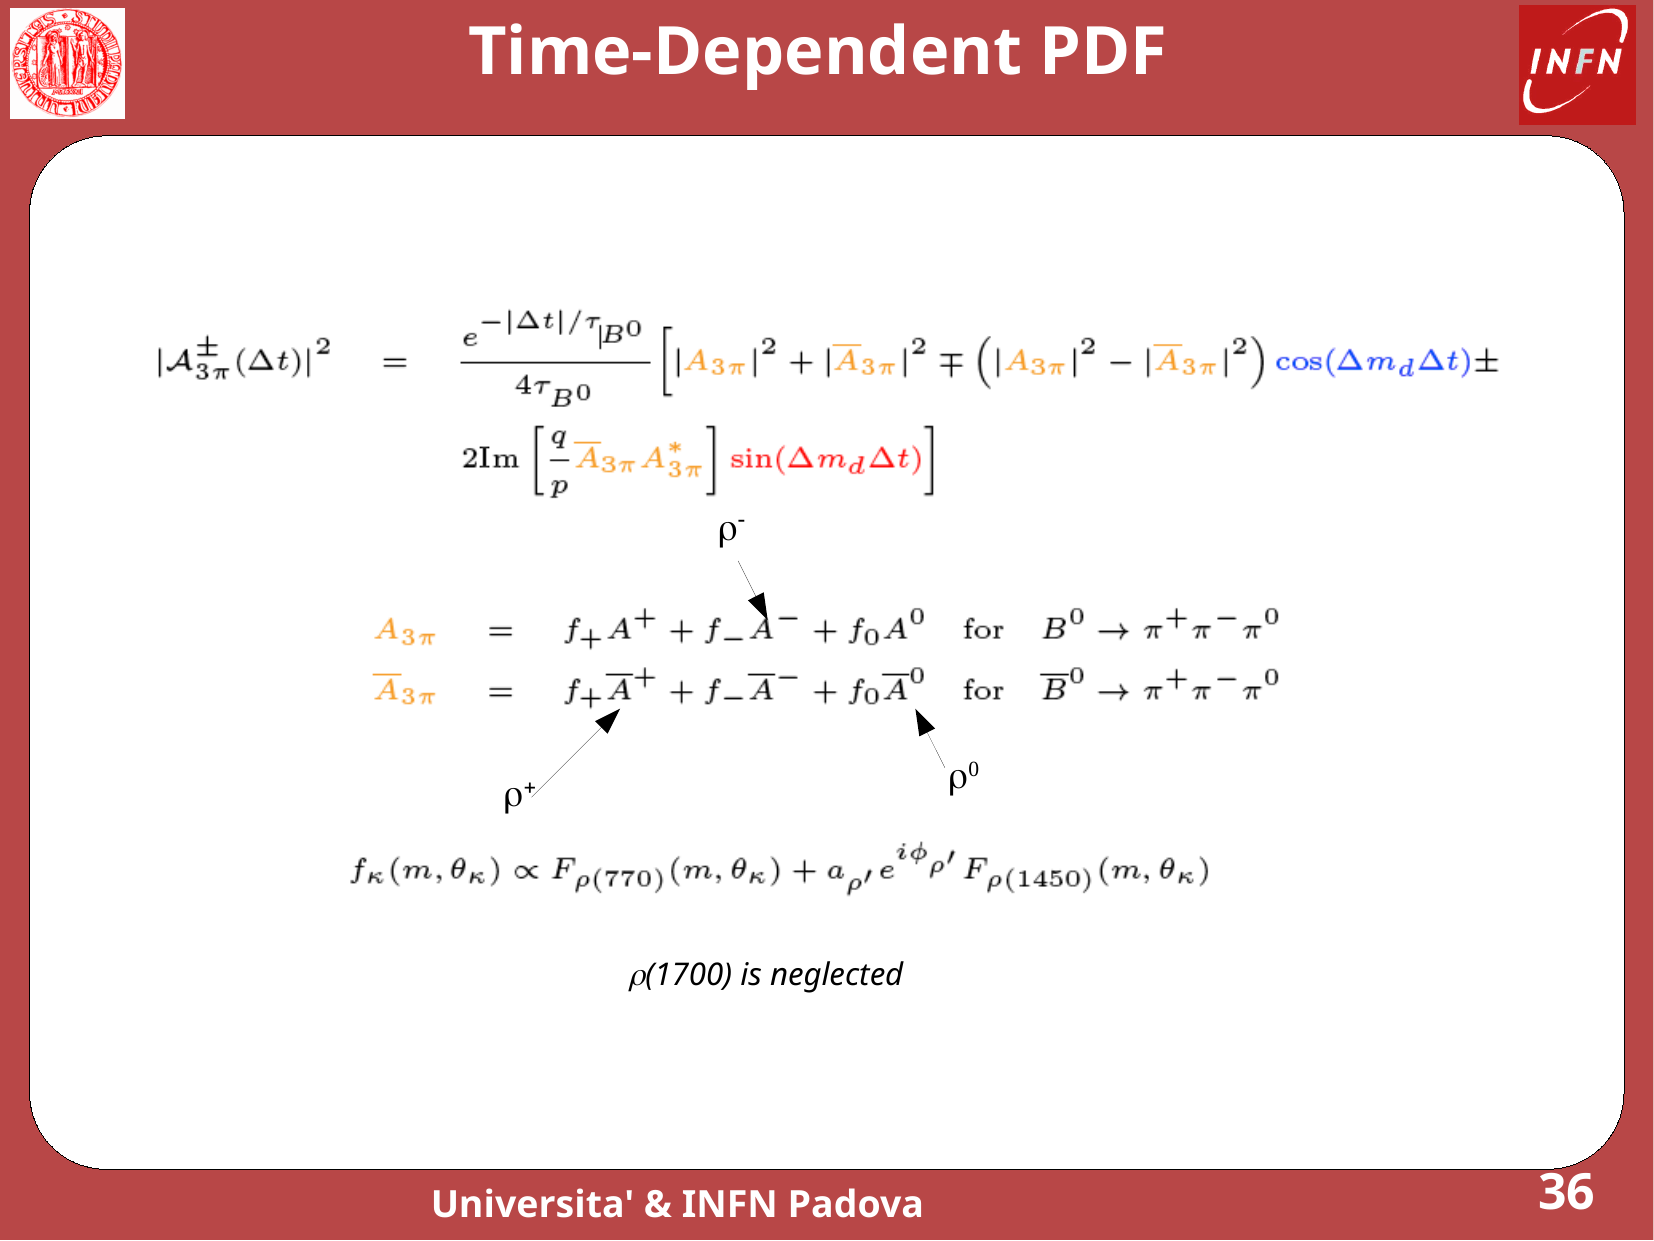

# Time-Dependent PDF
r-
r0
r+
r(1700) is neglected